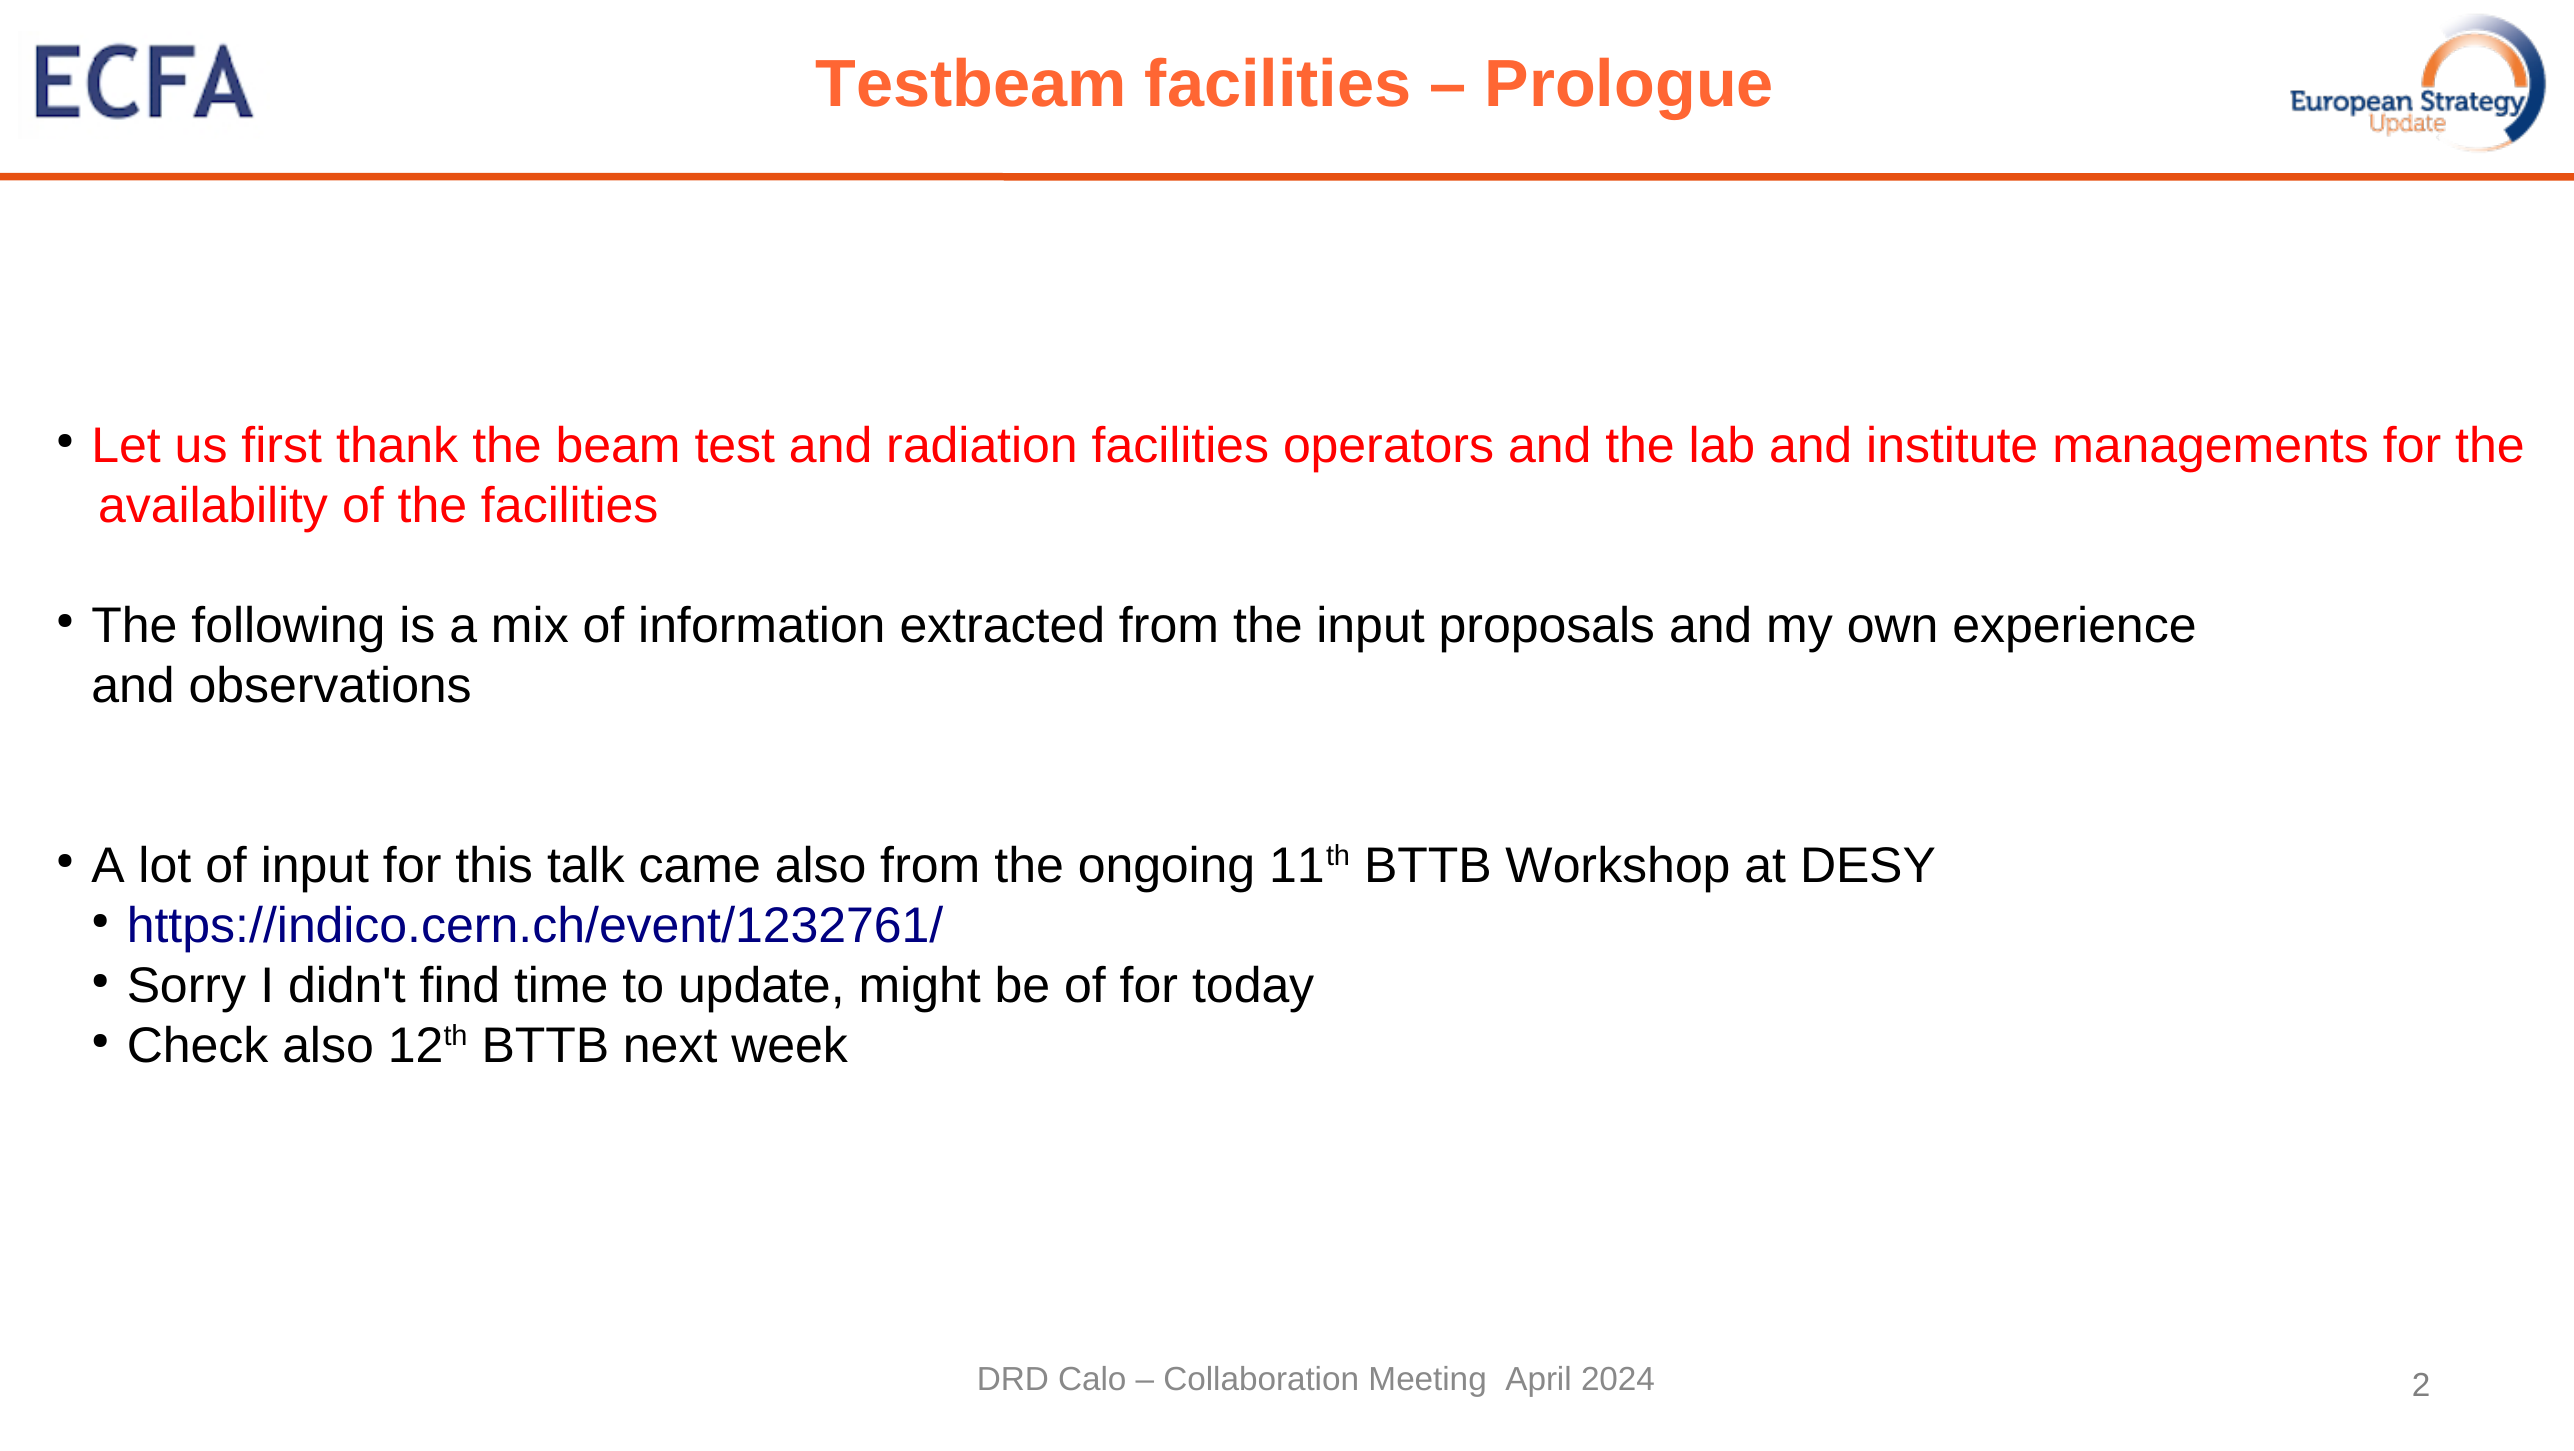

# Testbeam facilities – Prologue
Let us first thank the beam test and radiation facilities operators and the lab and institute managements for the
 availability of the facilities
The following is a mix of information extracted from the input proposals and my own experience
and observations
A lot of input for this talk came also from the ongoing 11th BTTB Workshop at DESY
https://indico.cern.ch/event/1232761/
Sorry I didn't find time to update, might be of for today
Check also 12th BTTB next week
2